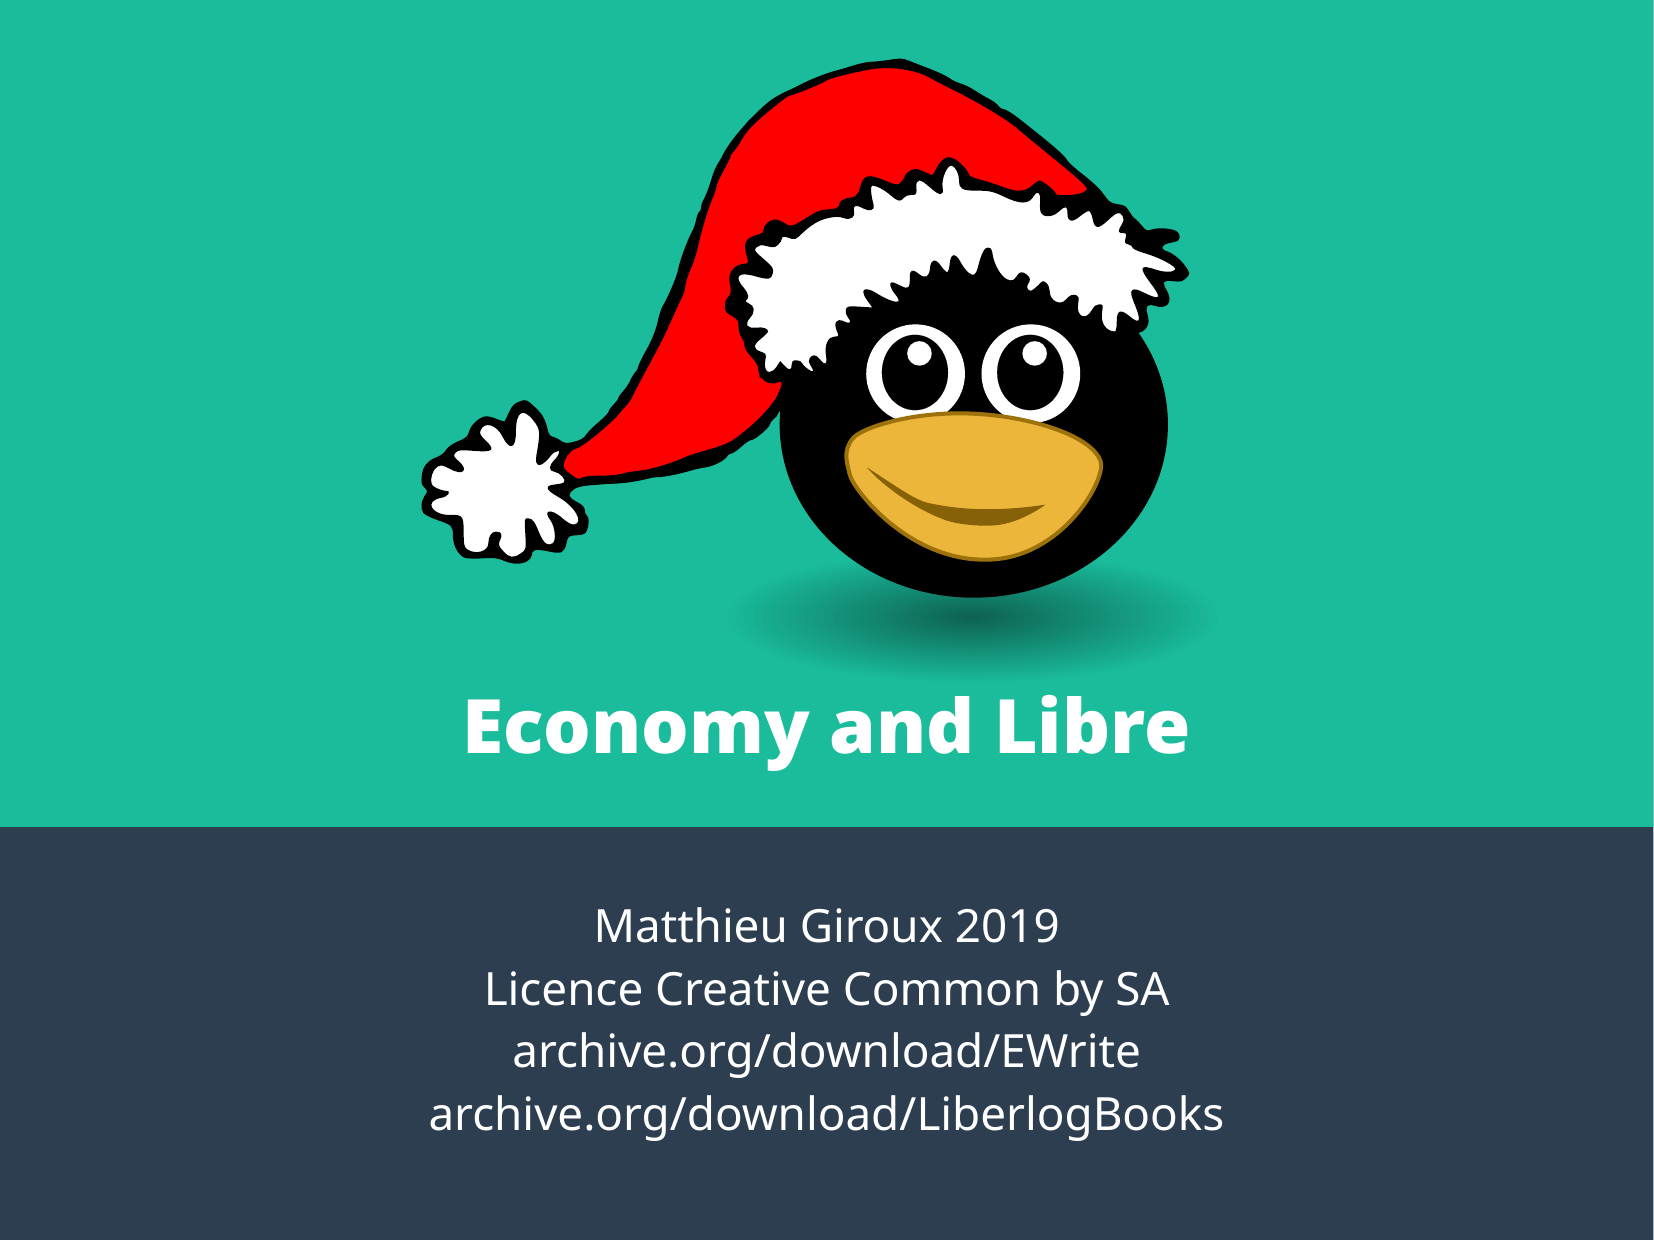

# Economy and Libre
Matthieu Giroux 2019
Licence Creative Common by SA
archive.org/download/EWrite
archive.org/download/LiberlogBooks